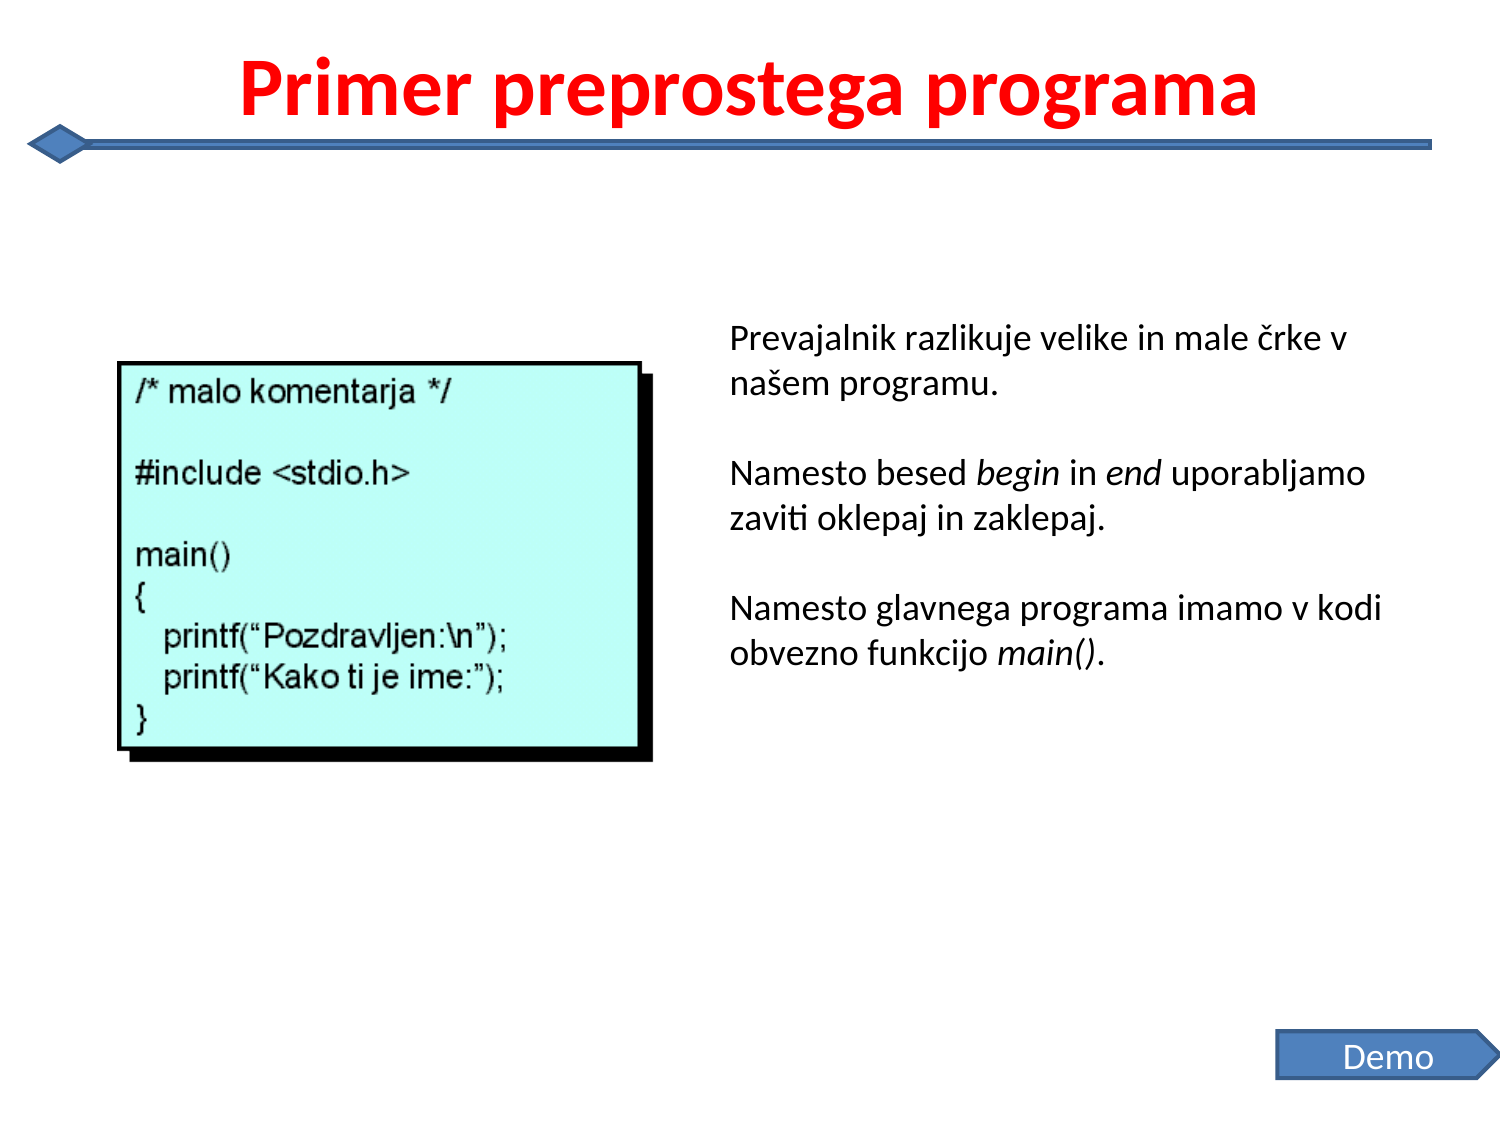

# Primer preprostega programa
Prevajalnik razlikuje velike in male črke v našem programu.
Namesto besed begin in end uporabljamo zaviti oklepaj in zaklepaj.
Namesto glavnega programa imamo v kodi obvezno funkcijo main().
Demo